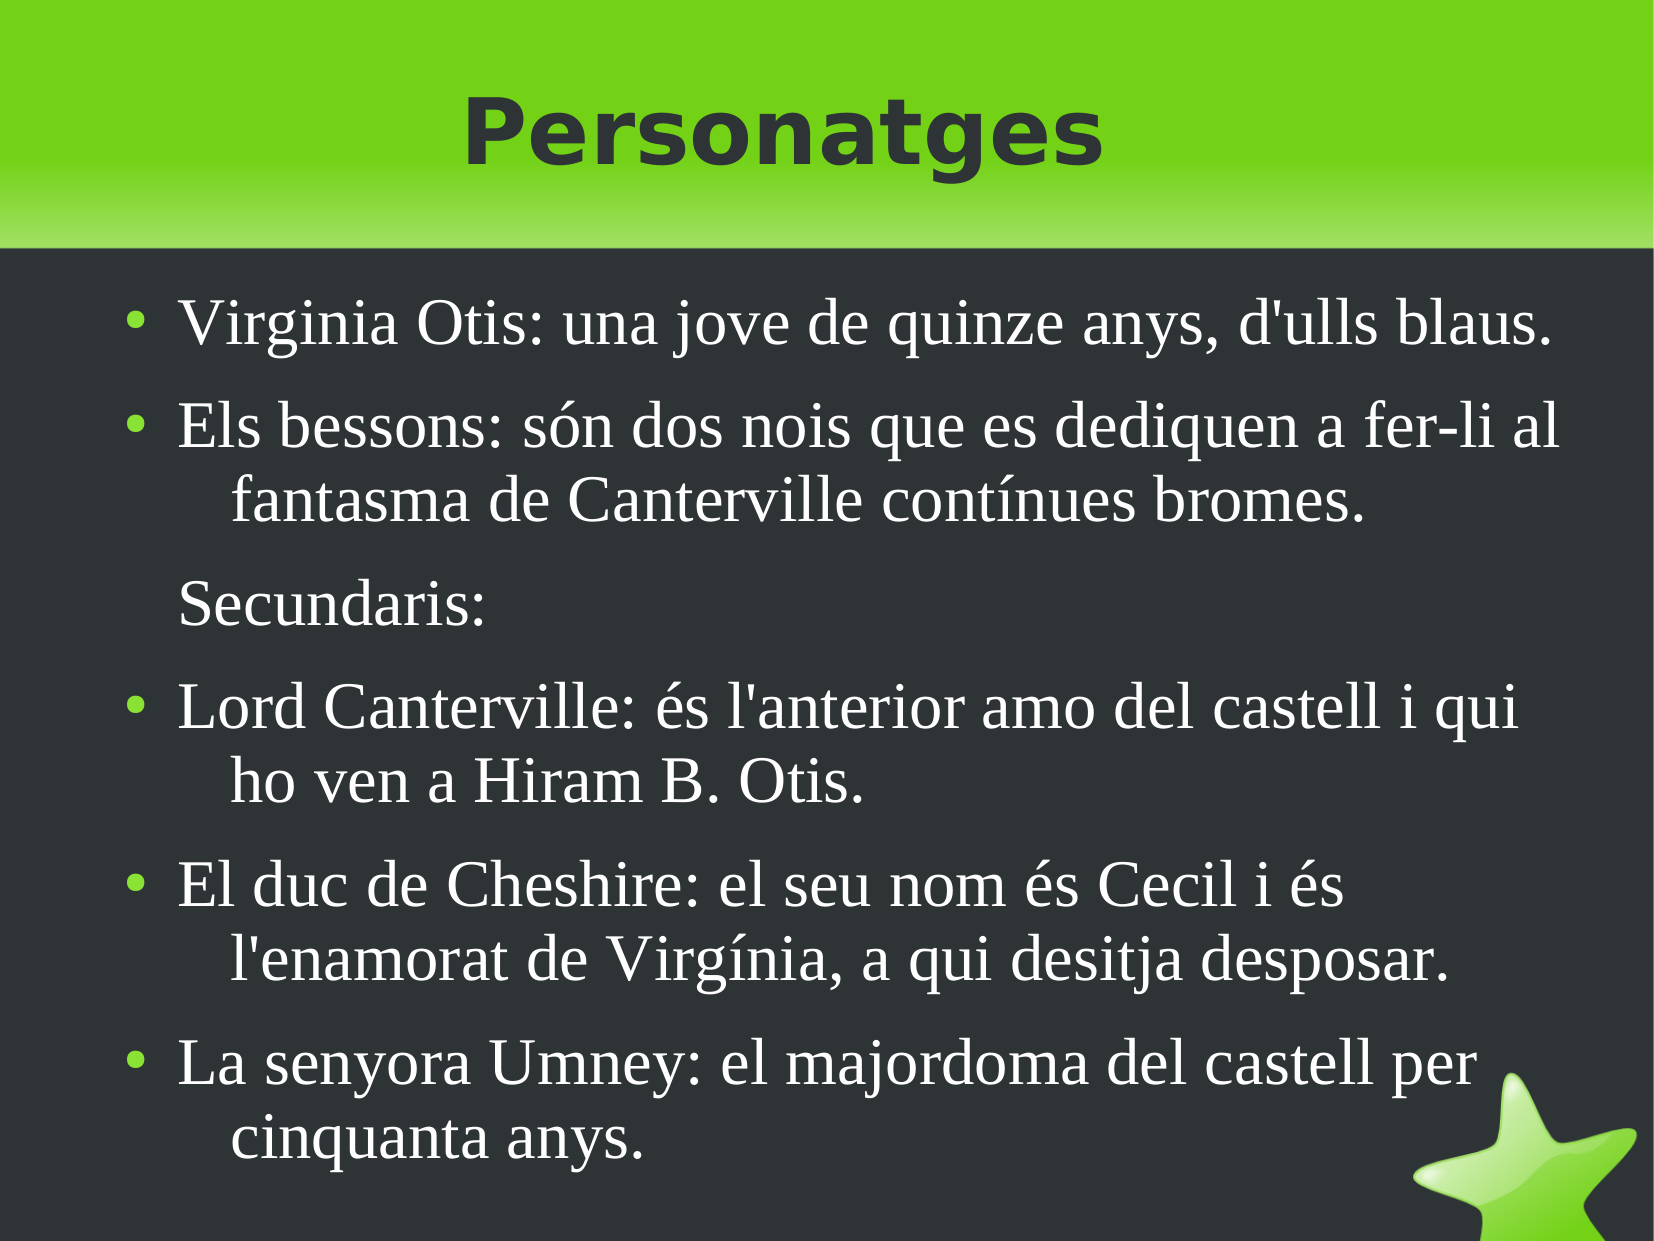

# Personatges
Virginia Otis: una jove de quinze anys, d'ulls blaus.
Els bessons: són dos nois que es dediquen a fer-li al fantasma de Canterville contínues bromes.
Secundaris:
Lord Canterville: és l'anterior amo del castell i qui ho ven a Hiram B. Otis.
El duc de Cheshire: el seu nom és Cecil i és l'enamorat de Virgínia, a qui desitja desposar.
La senyora Umney: el majordoma del castell per cinquanta anys.